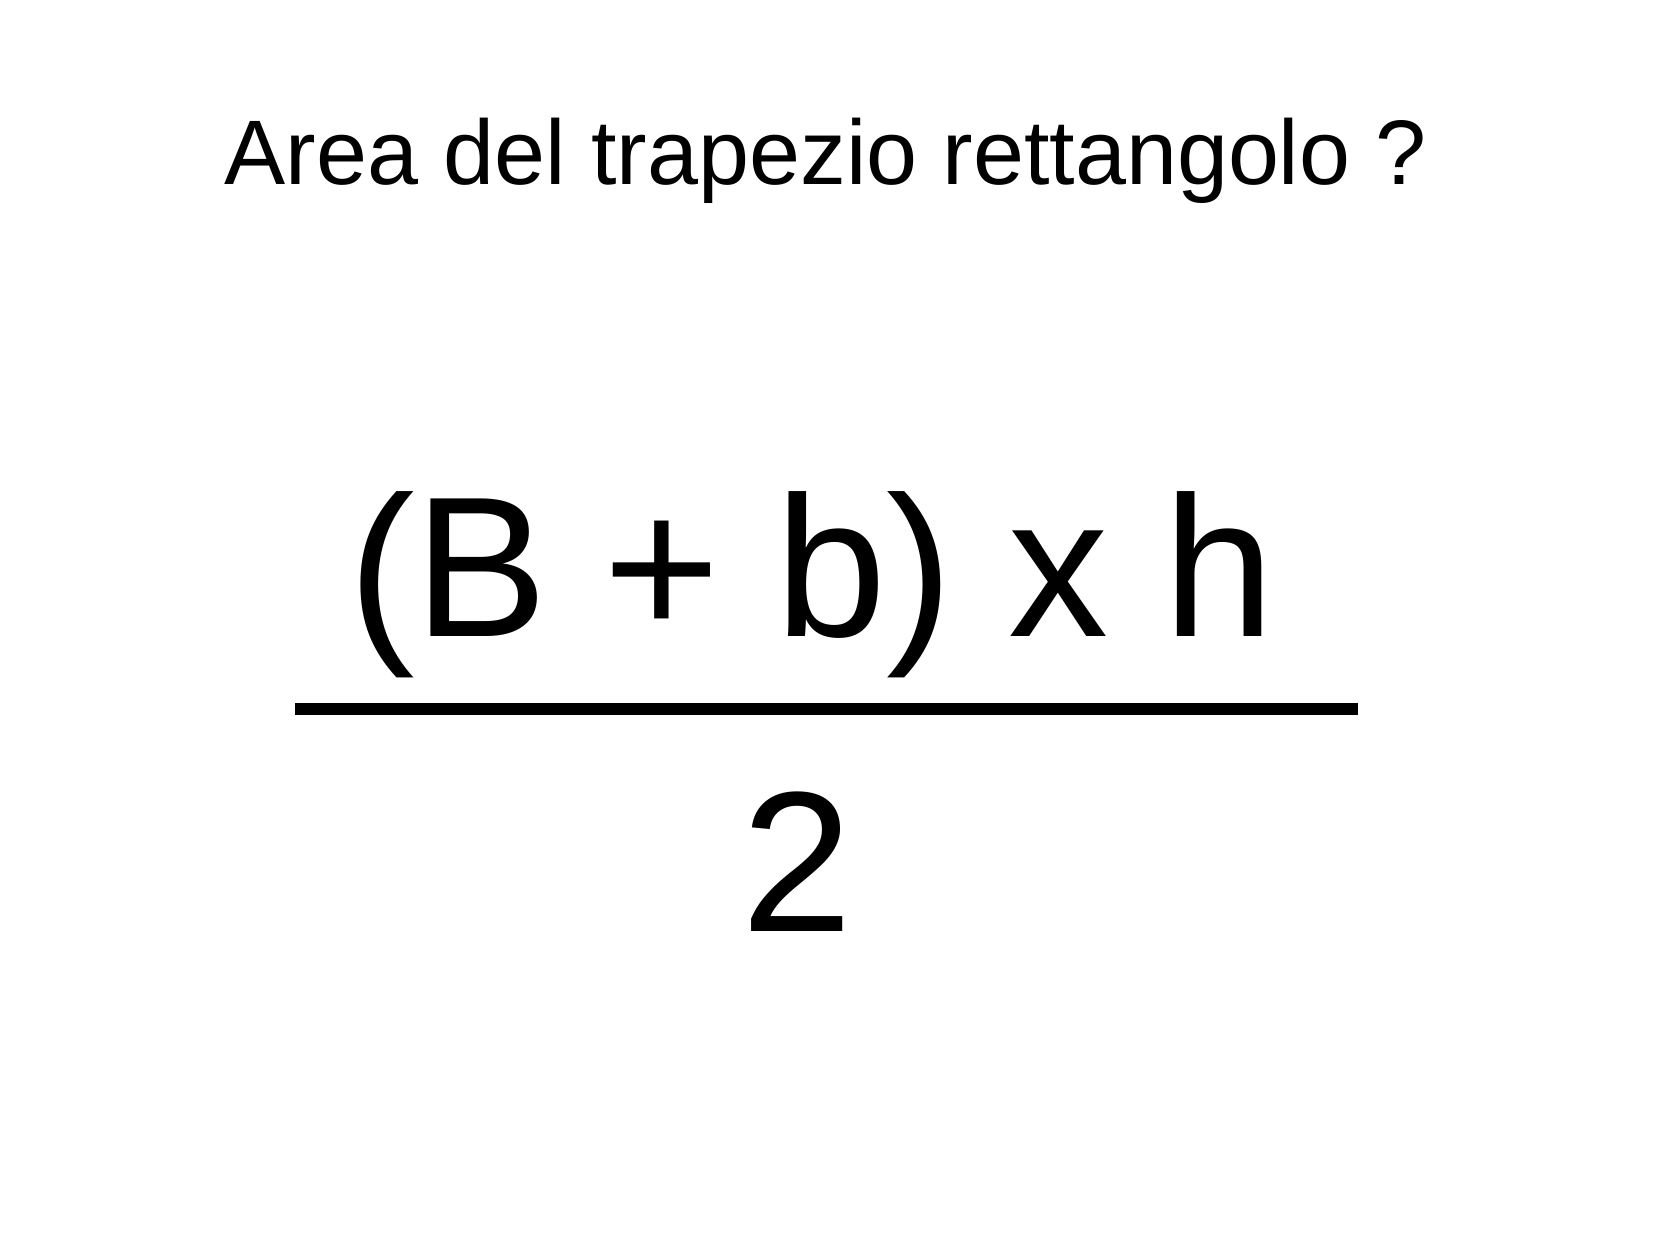

# Area del trapezio rettangolo ?
(B + b) x h
2